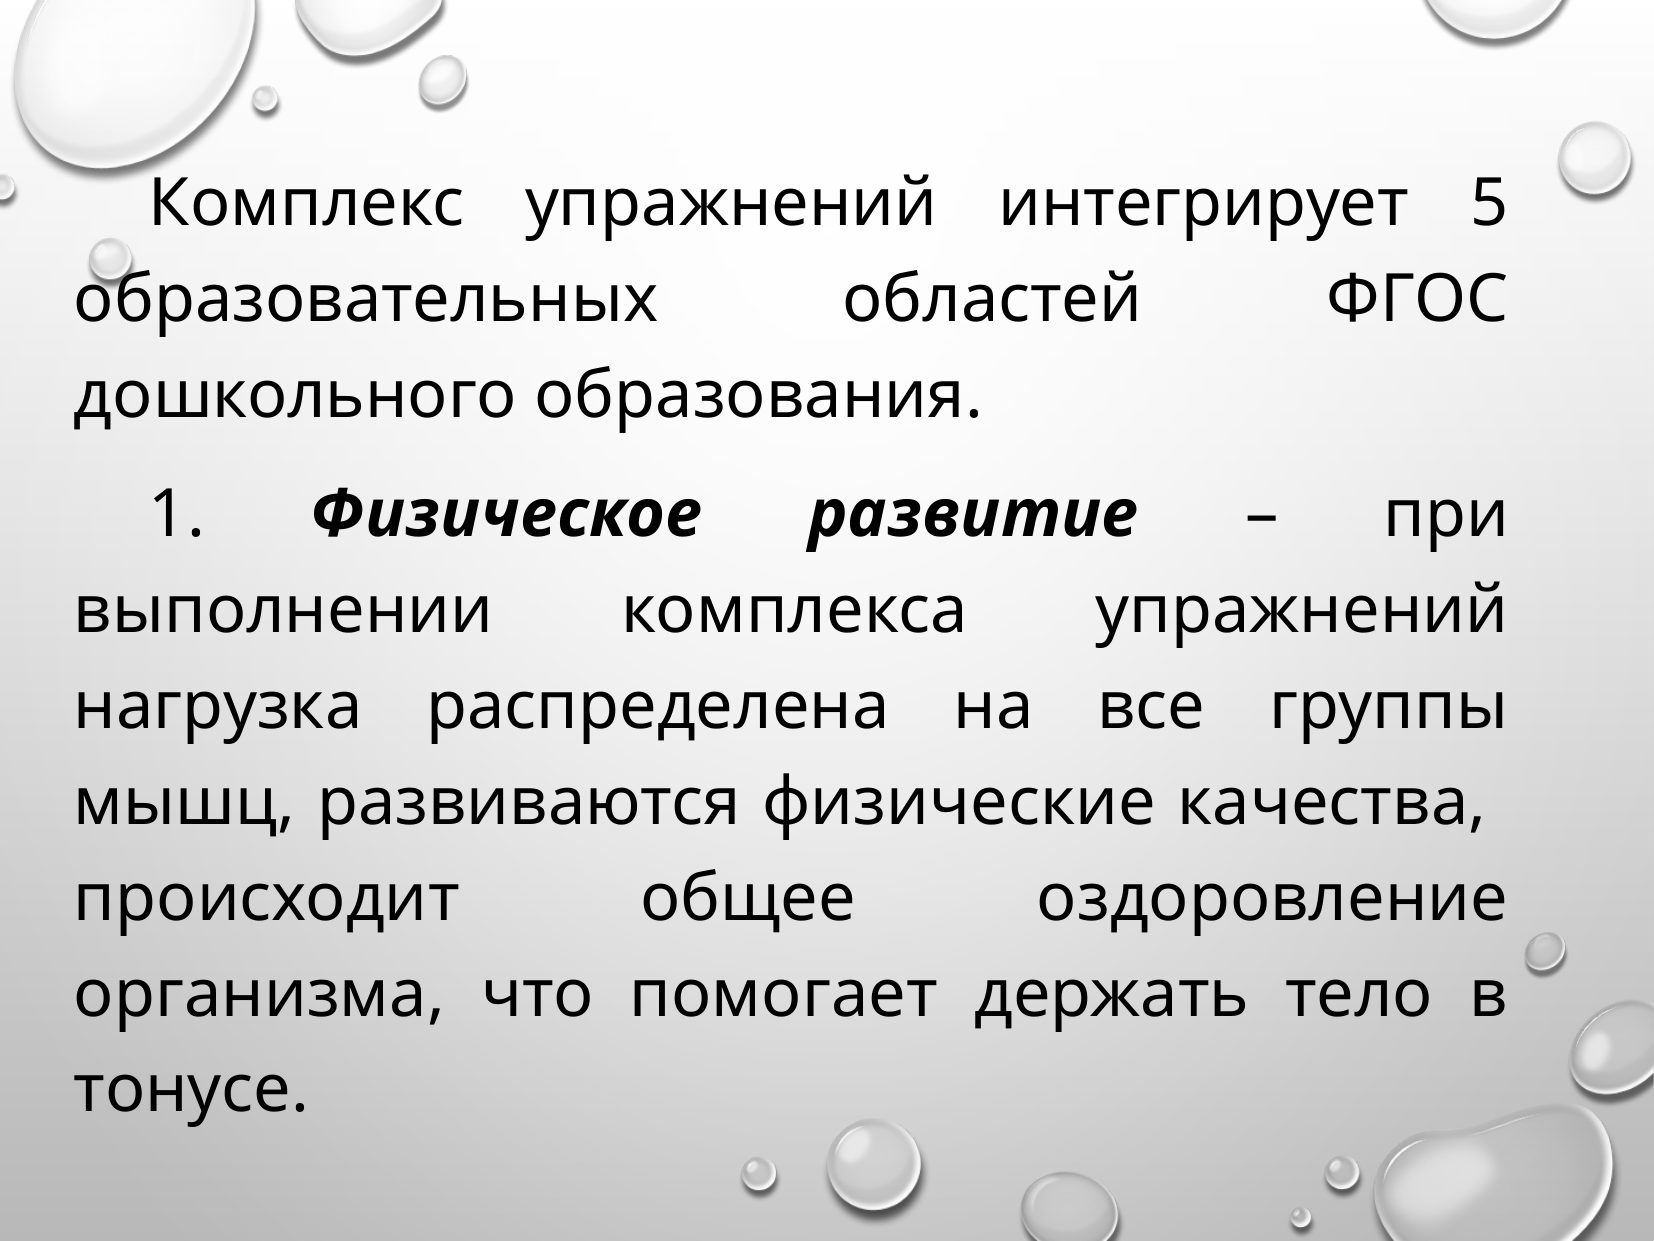

# Комплекс упражнений интегрирует 5 образовательных областей ФГОС дошкольного образования.
	1. Физическое развитие – при выполнении комплекса упражнений нагрузка распределена на все группы мышц, развиваются физические качества, происходит общее оздоровление организма, что помогает держать тело в тонусе.